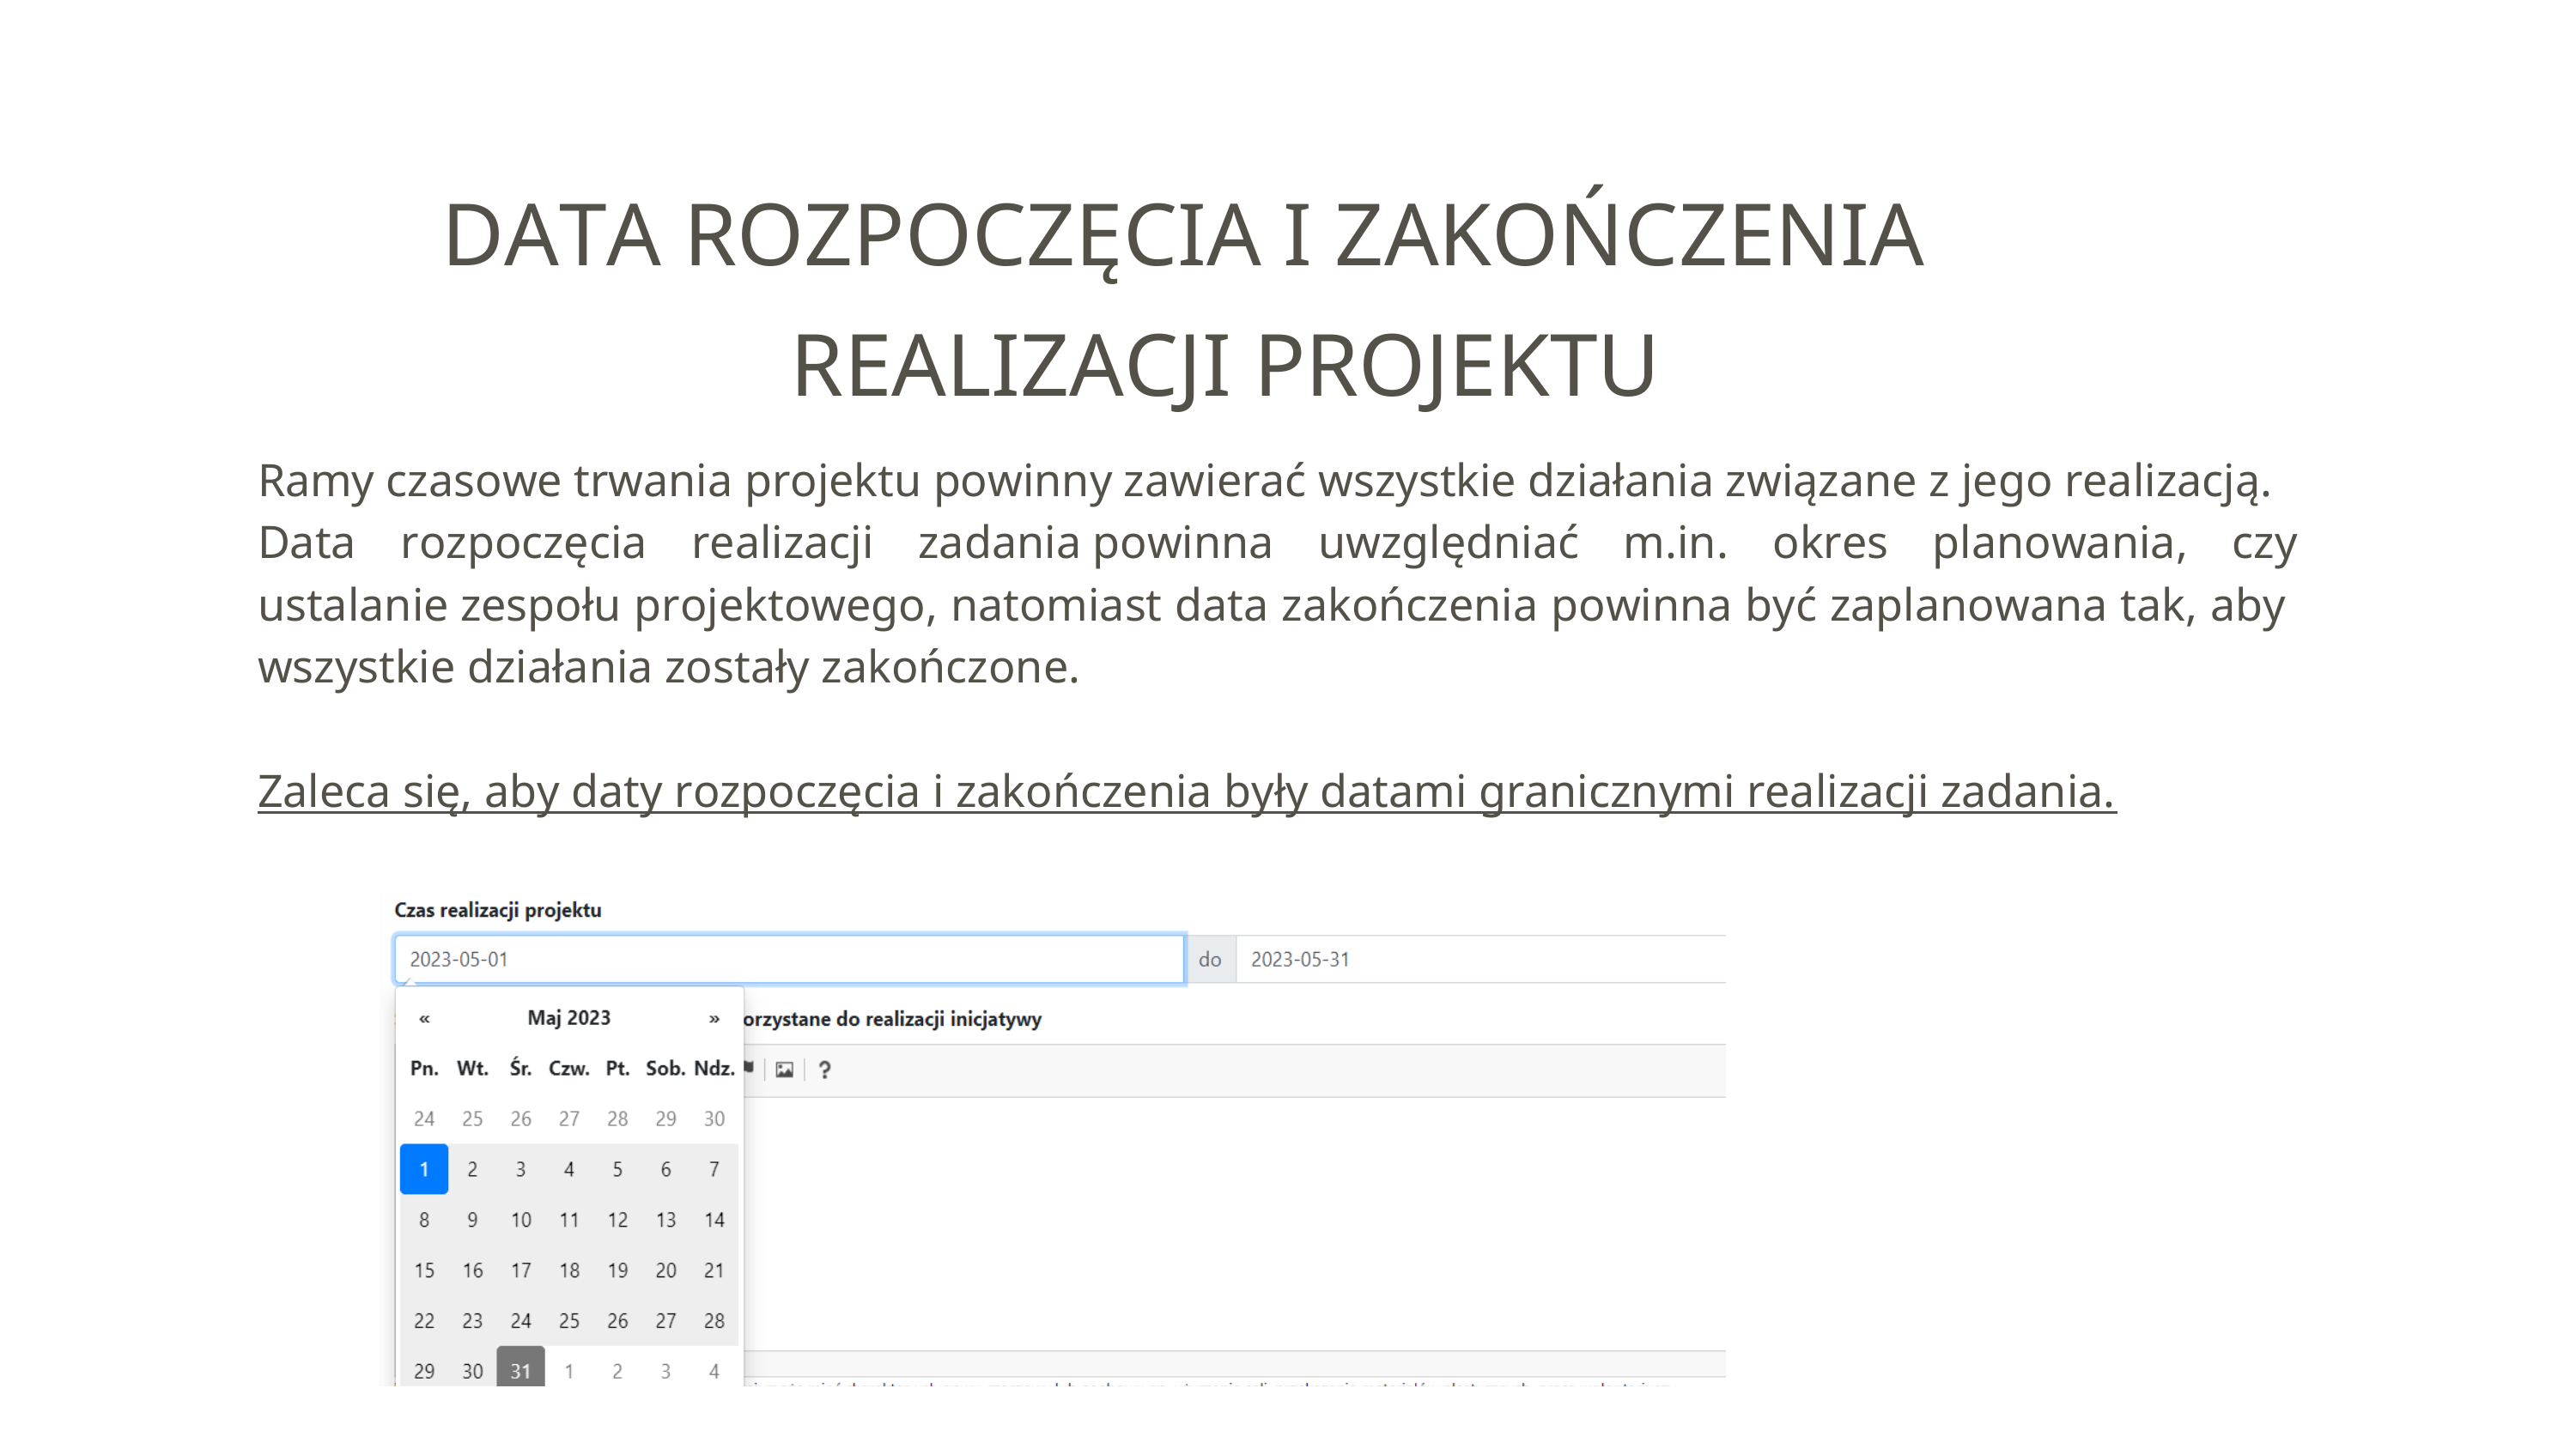

# DATA ROZPOCZĘCIA I ZAKOŃCZENIA
REALIZACJI PROJEKTU
Ramy czasowe trwania projektu powinny zawierać wszystkie działania związane z jego realizacją.
Data rozpoczęcia realizacji zadania powinna uwzględniać m.in. okres planowania, czy ustalanie zespołu projektowego, natomiast data zakończenia powinna być zaplanowana tak, aby  wszystkie działania zostały zakończone.
Zaleca się, aby daty rozpoczęcia i zakończenia były datami granicznymi realizacji zadania.